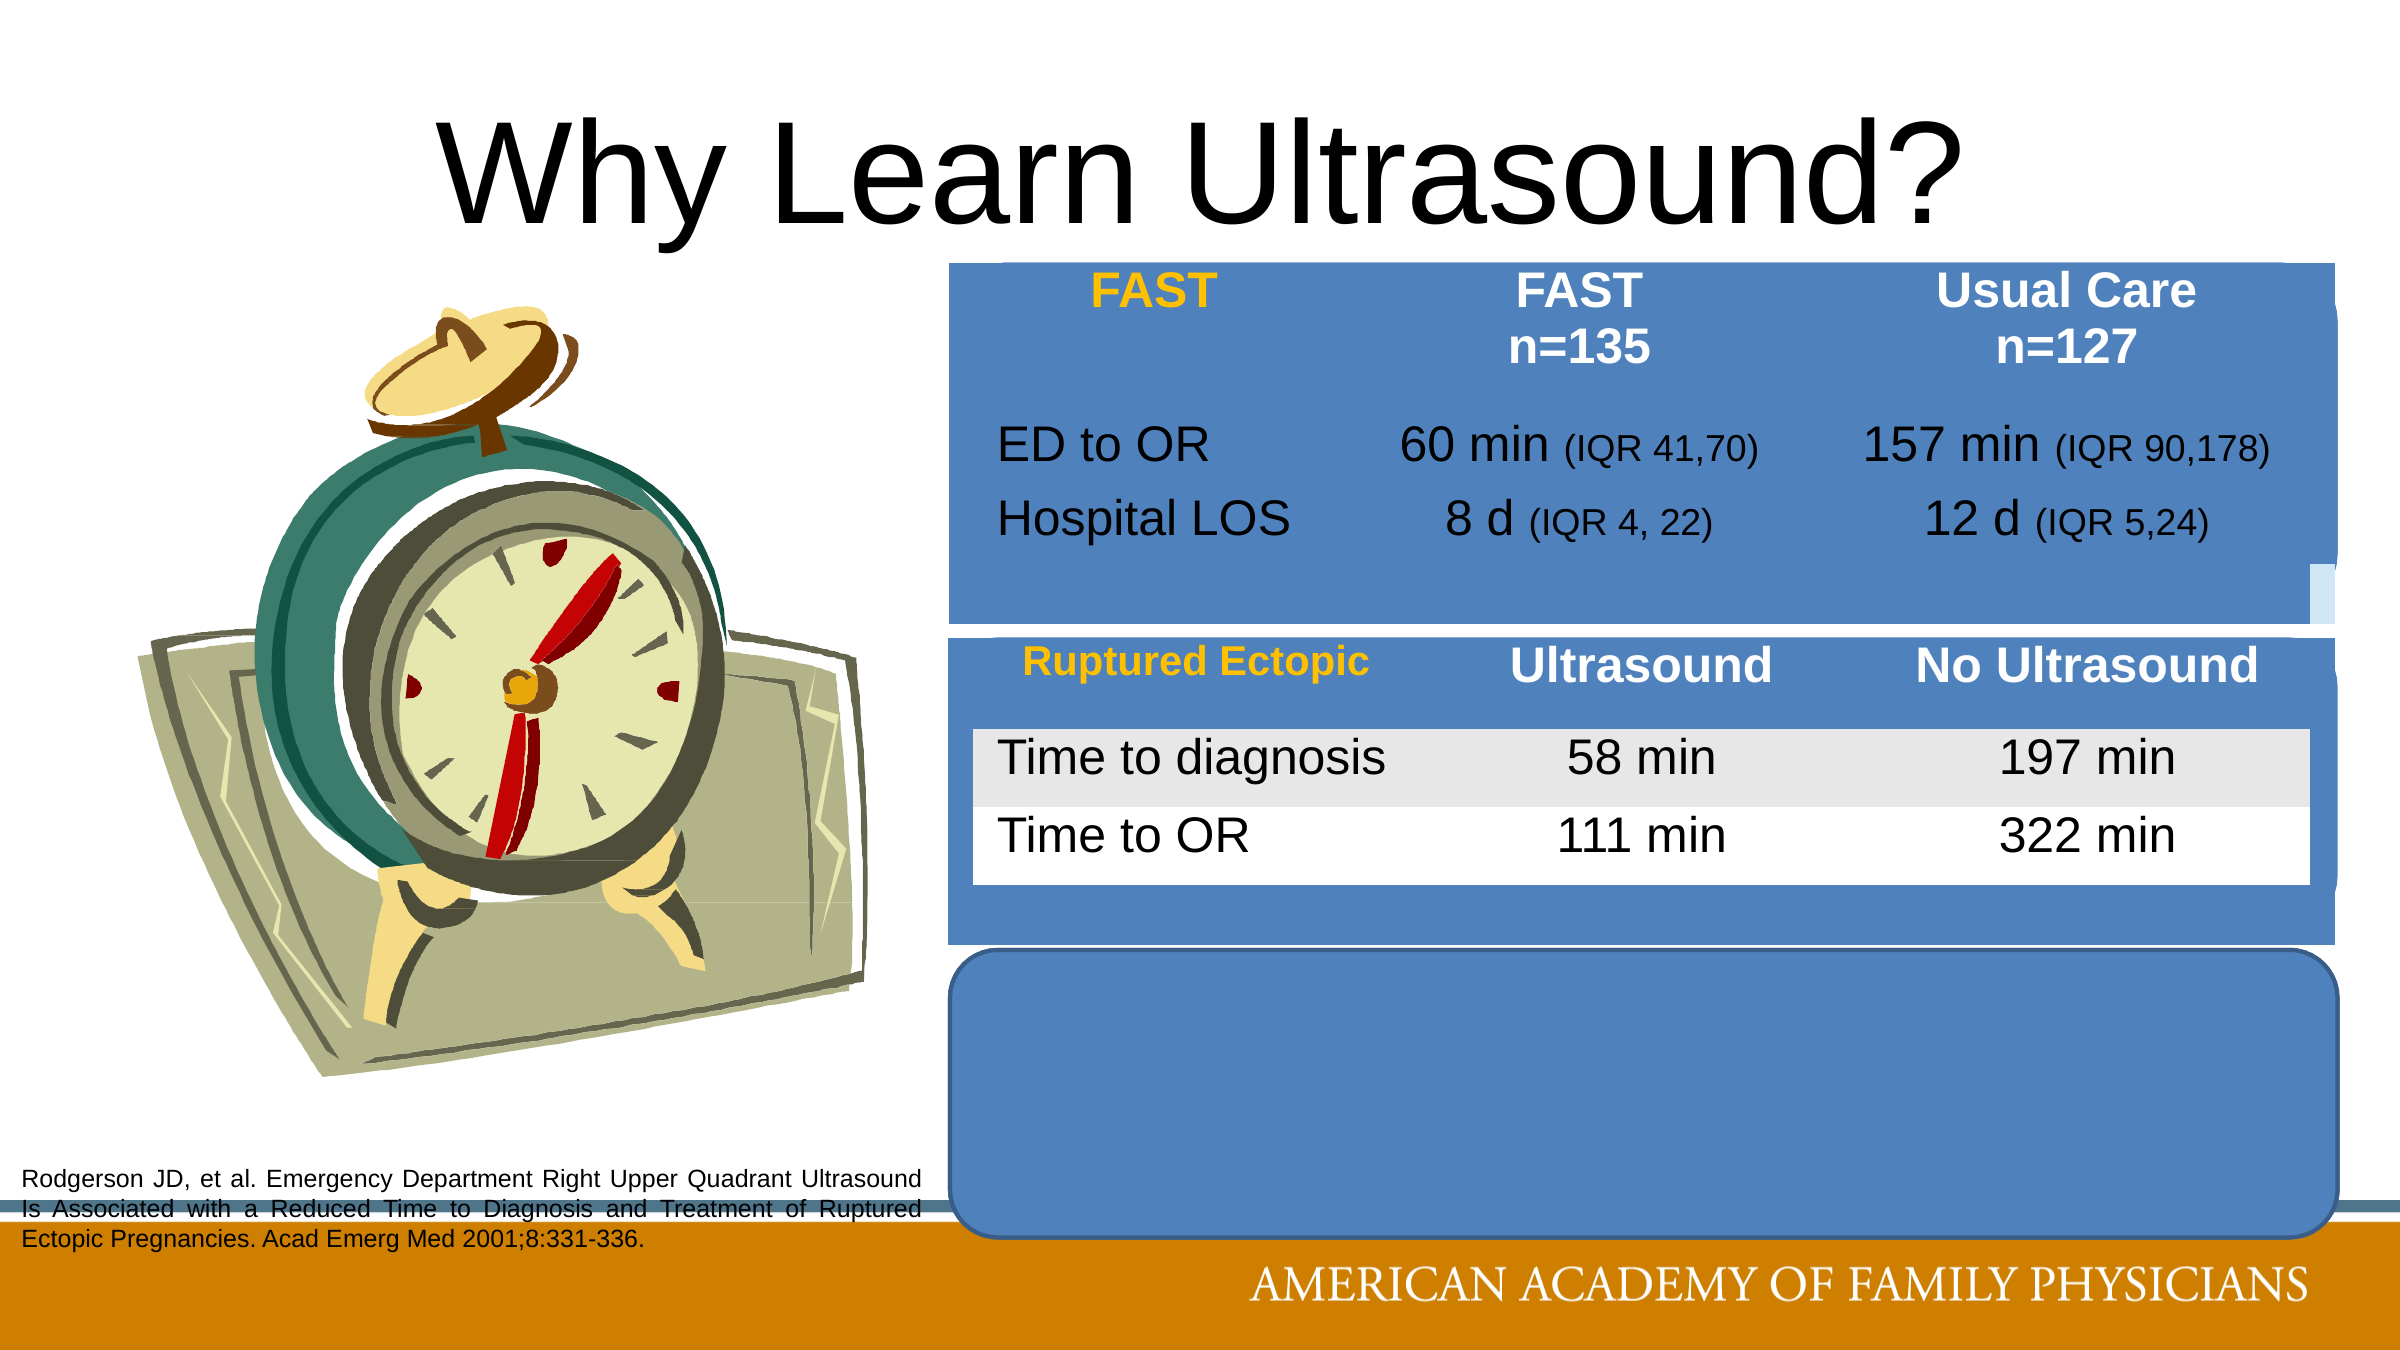

# Why Learn Ultrasound?
| | FAST | FAST n=135 | Usual Care n=127 | |
| --- | --- | --- | --- | --- |
| | ED to OR | 60 min (IQR 41,70) | 157 min (IQR 90,178) | |
| | Hospital LOS | 8 d (IQR 4, 22) | 12 d (IQR 5,24) | |
| | | | | |
| | Ruptured Ectopic | Ultrasound | No Ultrasound | |
| --- | --- | --- | --- | --- |
| | Time to diagnosis | 58 min | 197 min | |
| | Time to OR | 111 min | 322 min | |
| | | | | |
AAA
Ultrasound
CT
Time to diagnosis
5.4 min
83 min
Time to OR
12 min
90 min
Rodgerson JD, et al. Emergency Department Right Upper Quadrant Ultrasound Is Associated with a Reduced Time to Diagnosis and Treatment of Ruptured Ectopic Pregnancies. Acad Emerg Med 2001;8:331-336.